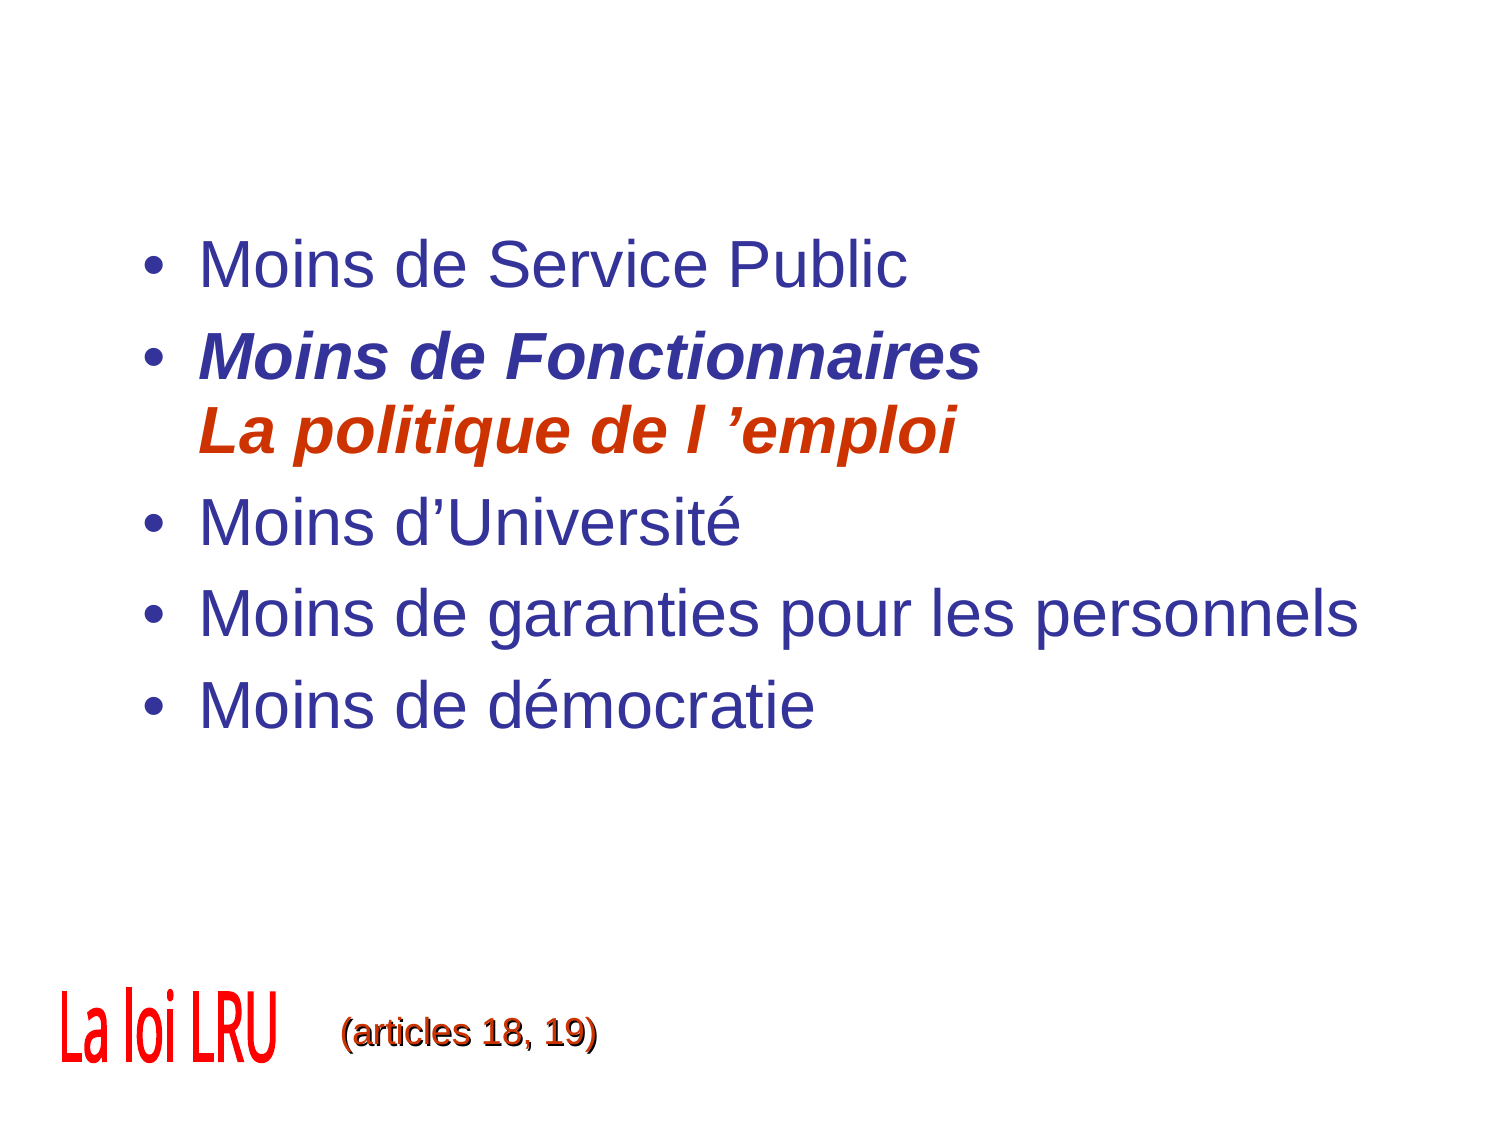

# Moins de Service Public
Moins de Fonctionnaires
La politique de l ’emploi
Moins d’Université
Moins de garanties pour les personnels
Moins de démocratie
La loi LRU
(articles 18, 19)